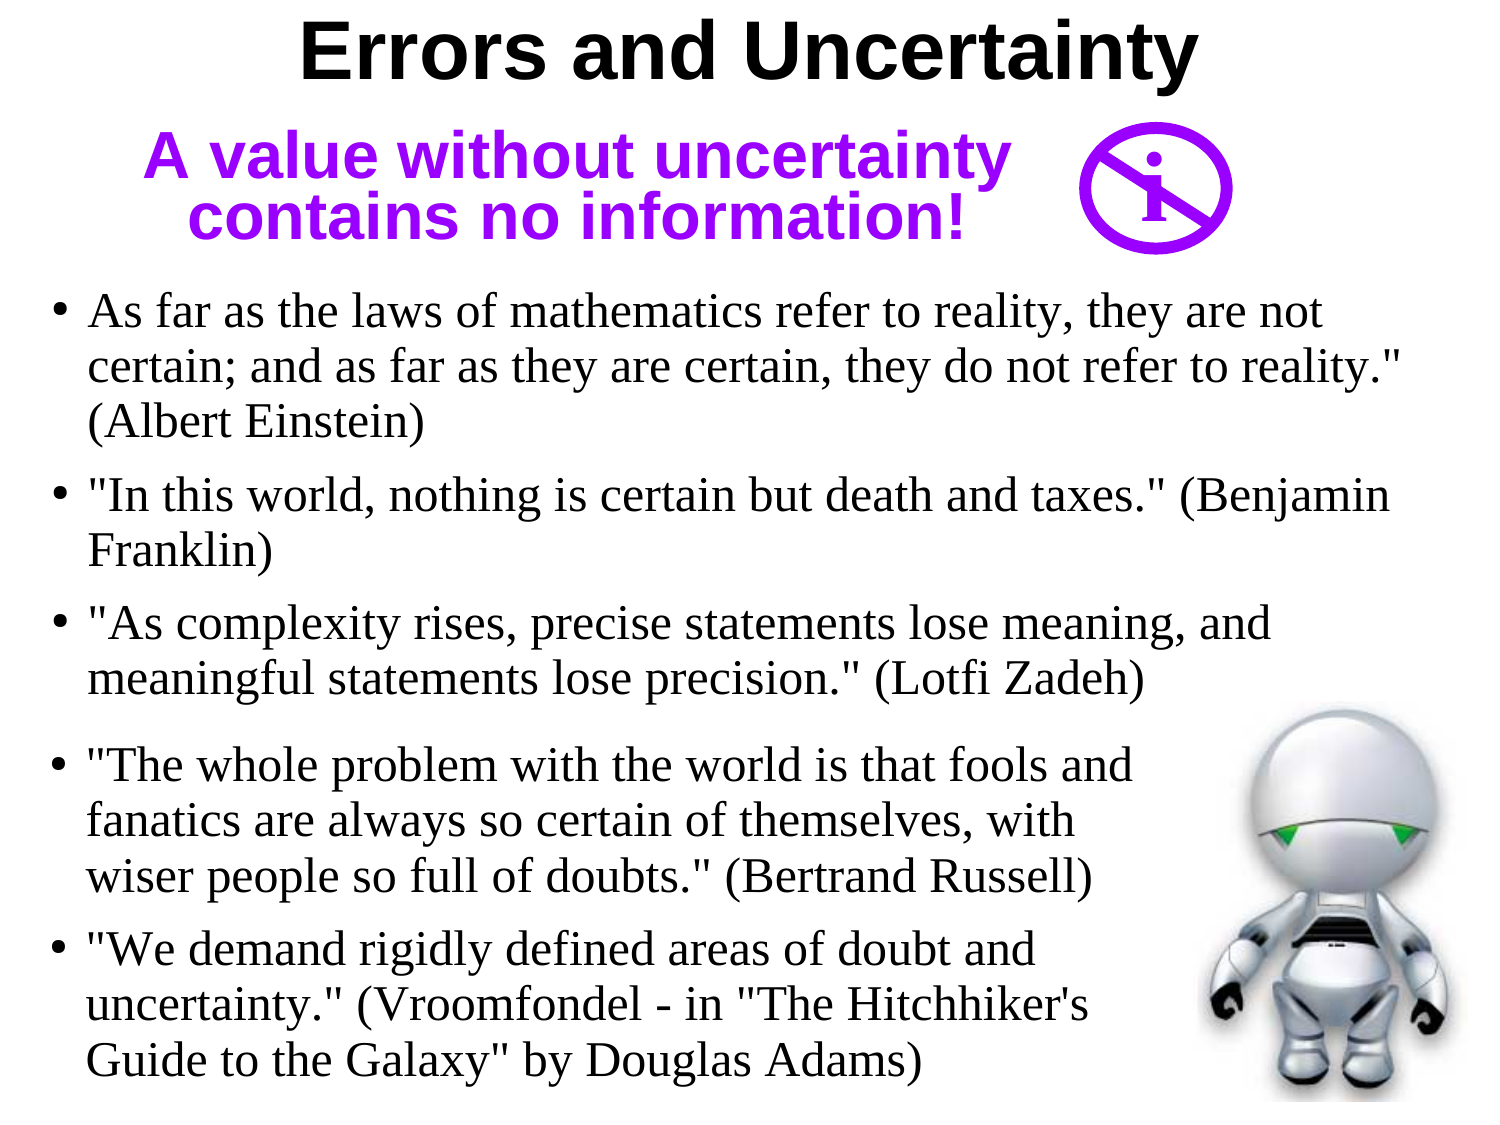

Errors and Uncertainty
A value without uncertainty contains no information!
i
As far as the laws of mathematics refer to reality, they are not certain; and as far as they are certain, they do not refer to reality." (Albert Einstein)
"In this world, nothing is certain but death and taxes." (Benjamin Franklin)
"As complexity rises, precise statements lose meaning, and meaningful statements lose precision." (Lotfi Zadeh)
"The whole problem with the world is that fools and fanatics are always so certain of themselves, with wiser people so full of doubts." (Bertrand Russell)
"We demand rigidly defined areas of doubt and uncertainty." (Vroomfondel - in "The Hitchhiker's Guide to the Galaxy" by Douglas Adams)